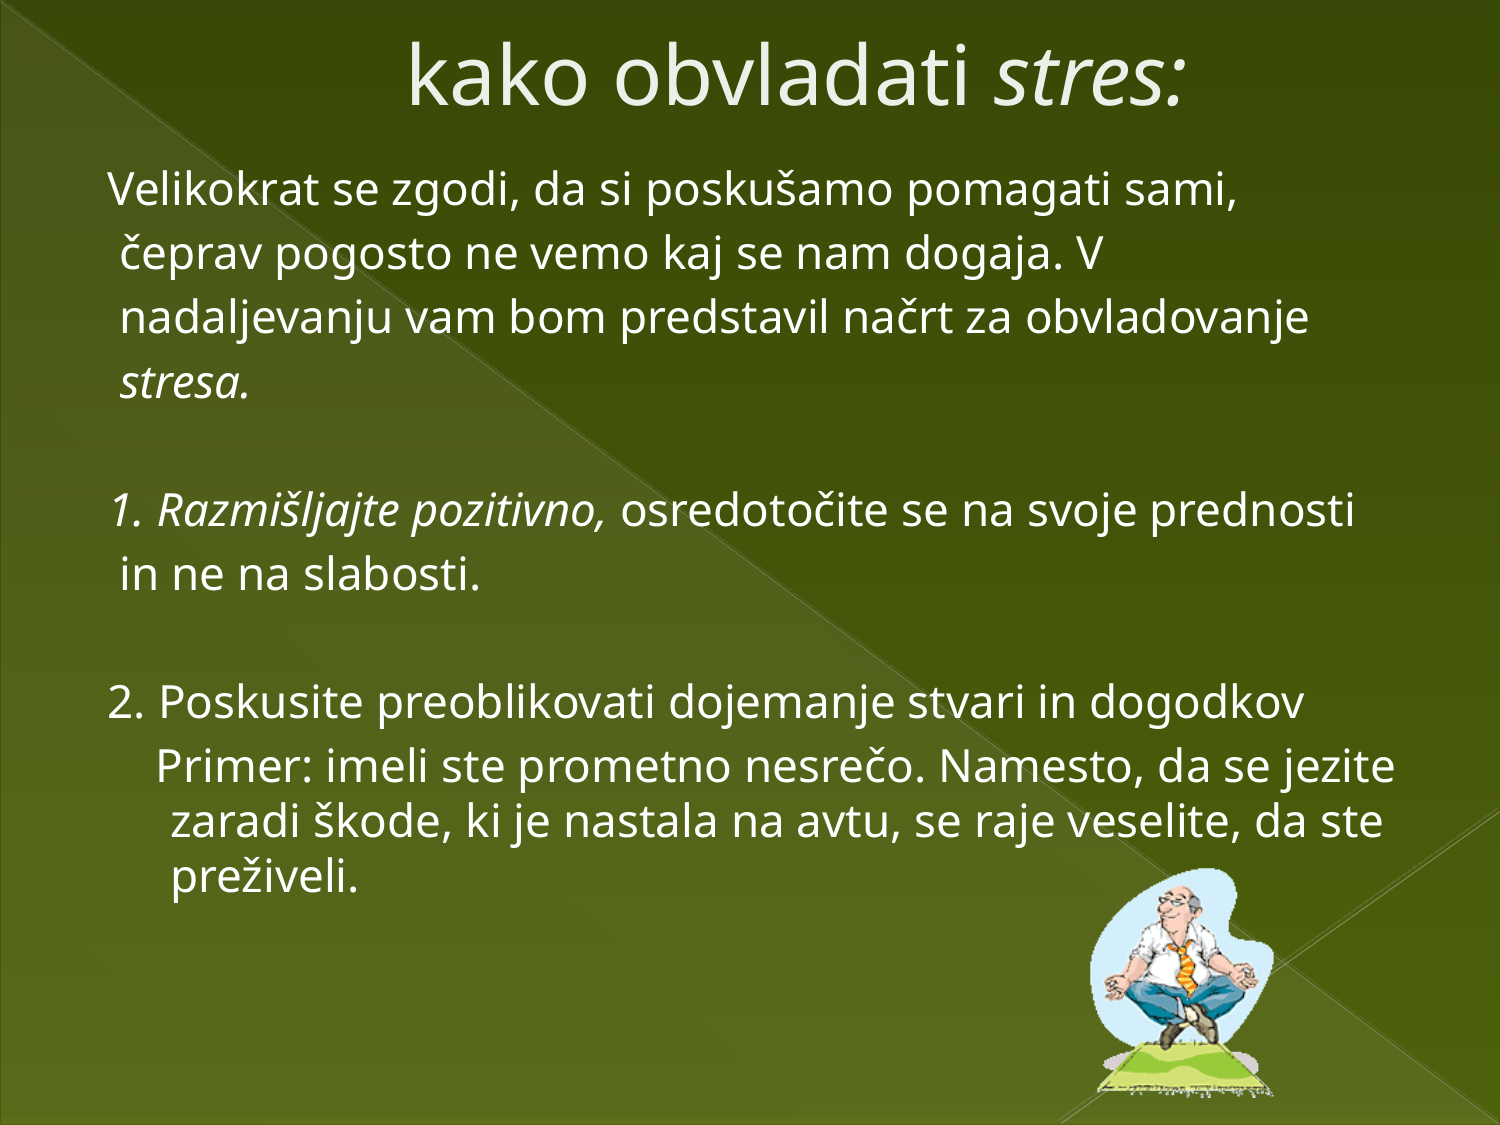

# kako obvladati stres:
Velikokrat se zgodi, da si poskušamo pomagati sami,
 čeprav pogosto ne vemo kaj se nam dogaja. V
 nadaljevanju vam bom predstavil načrt za obvladovanje
 stresa.
1. Razmišljajte pozitivno, osredotočite se na svoje prednosti
 in ne na slabosti.
2. Poskusite preoblikovati dojemanje stvari in dogodkov
 Primer: imeli ste prometno nesrečo. Namesto, da se jezite zaradi škode, ki je nastala na avtu, se raje veselite, da ste preživeli.